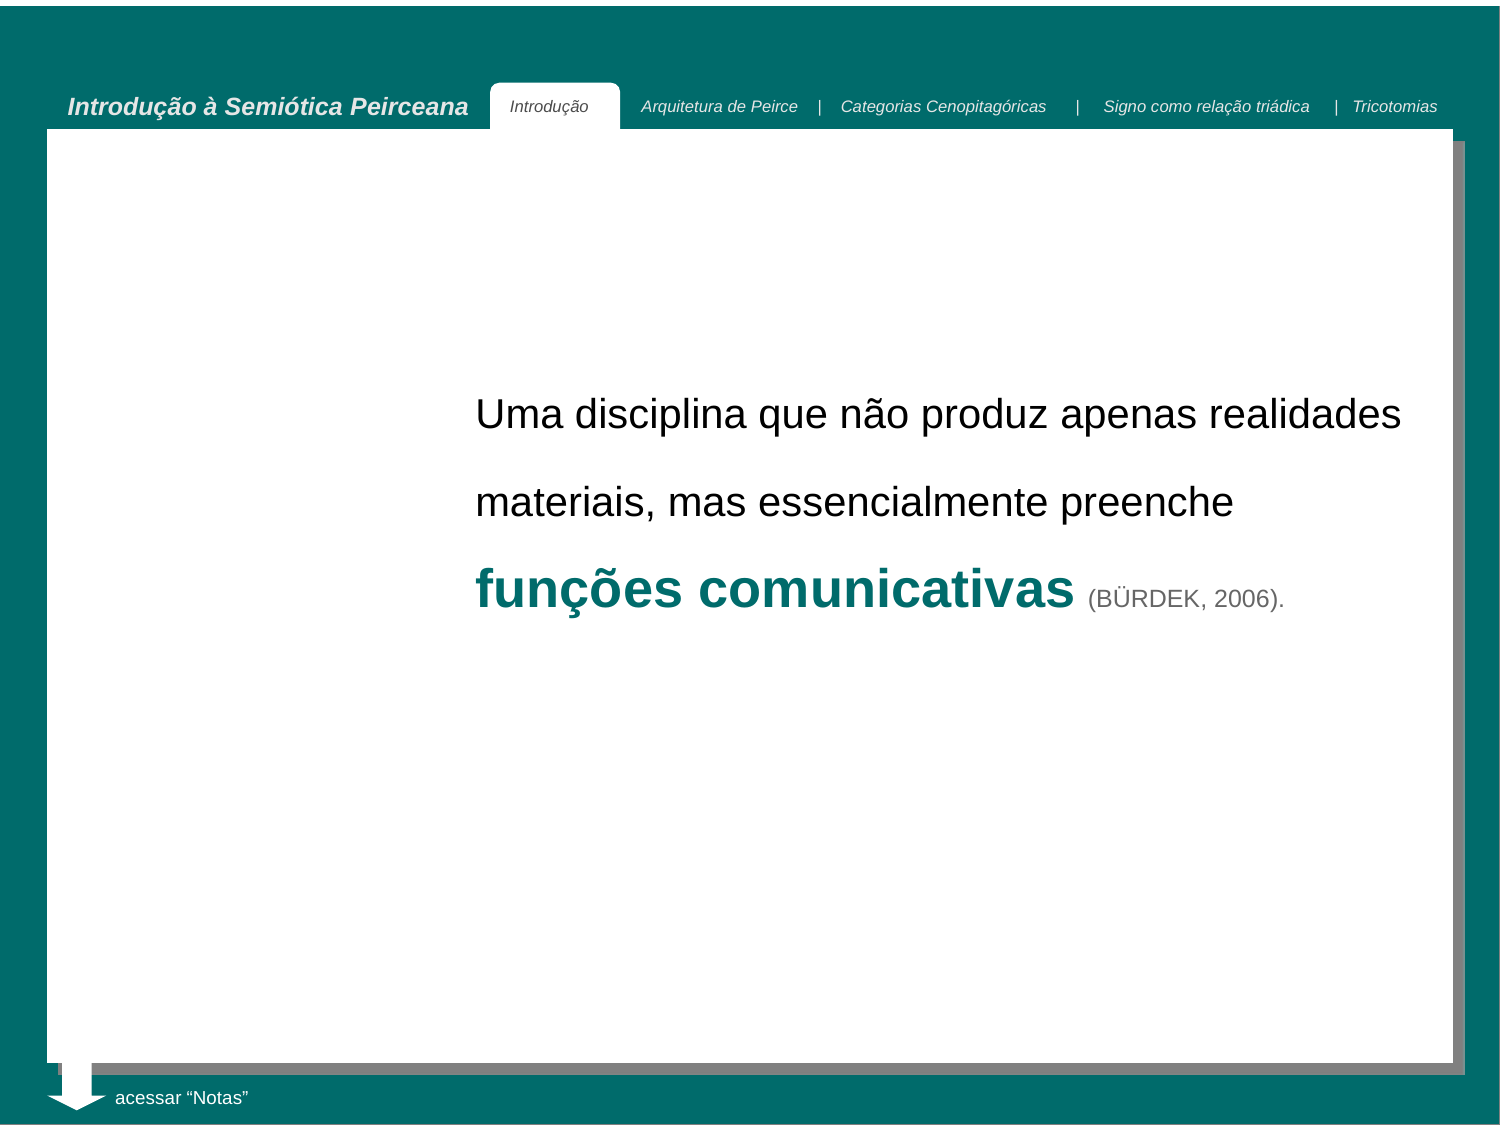

Uma disciplina que não produz apenas realidades materiais, mas essencialmente preenche funções comunicativas (BÜRDEK, 2006).
acessar “Notas”